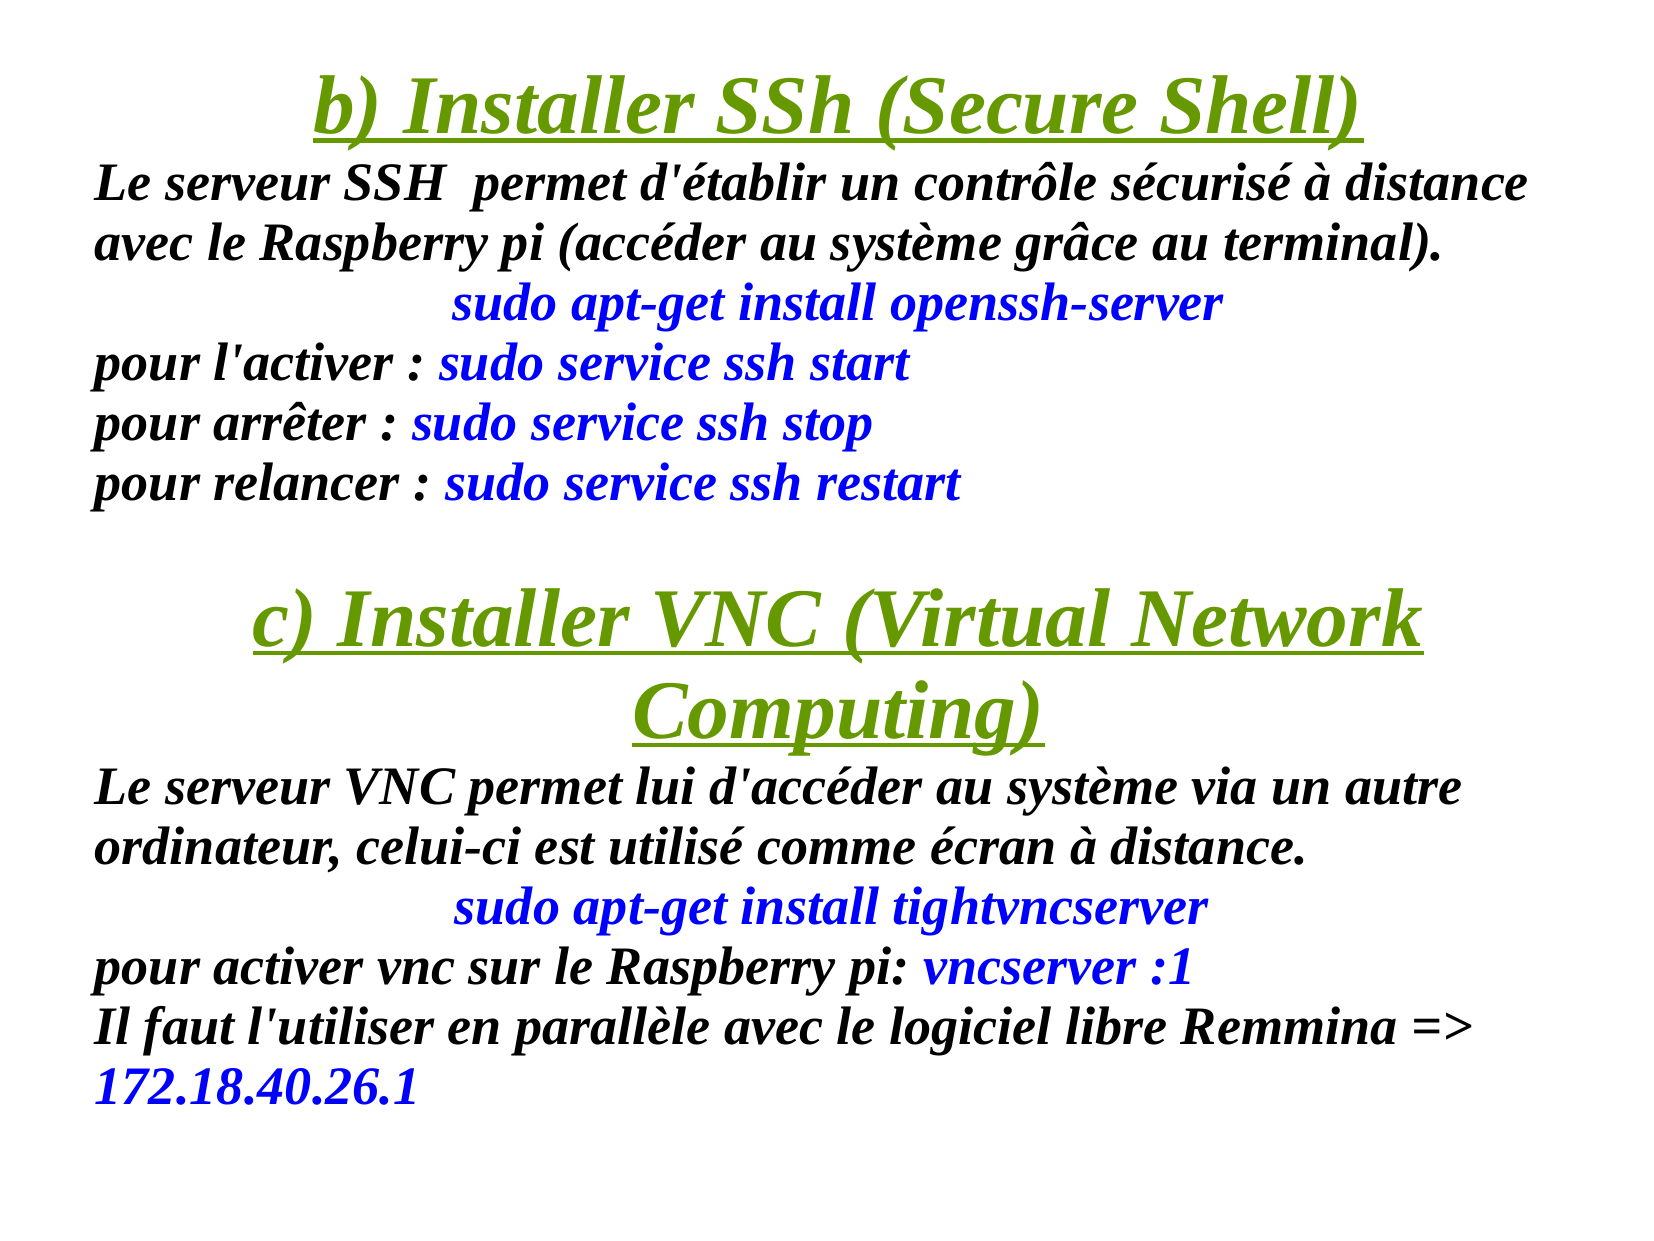

# b) Installer SSh (Secure Shell)
Le serveur SSH  permet d'établir un contrôle sécurisé à distance avec le Raspberry pi (accéder au système grâce au terminal).
sudo apt-get install openssh-server
pour l'activer : sudo service ssh start
pour arrêter : sudo service ssh stop
pour relancer : sudo service ssh restart
c) Installer VNC (Virtual Network Computing)
Le serveur VNC permet lui d'accéder au système via un autre ordinateur, celui-ci est utilisé comme écran à distance.
sudo apt-get install tightvncserver
pour activer vnc sur le Raspberry pi: vncserver :1
Il faut l'utiliser en parallèle avec le logiciel libre Remmina => 172.18.40.26.1